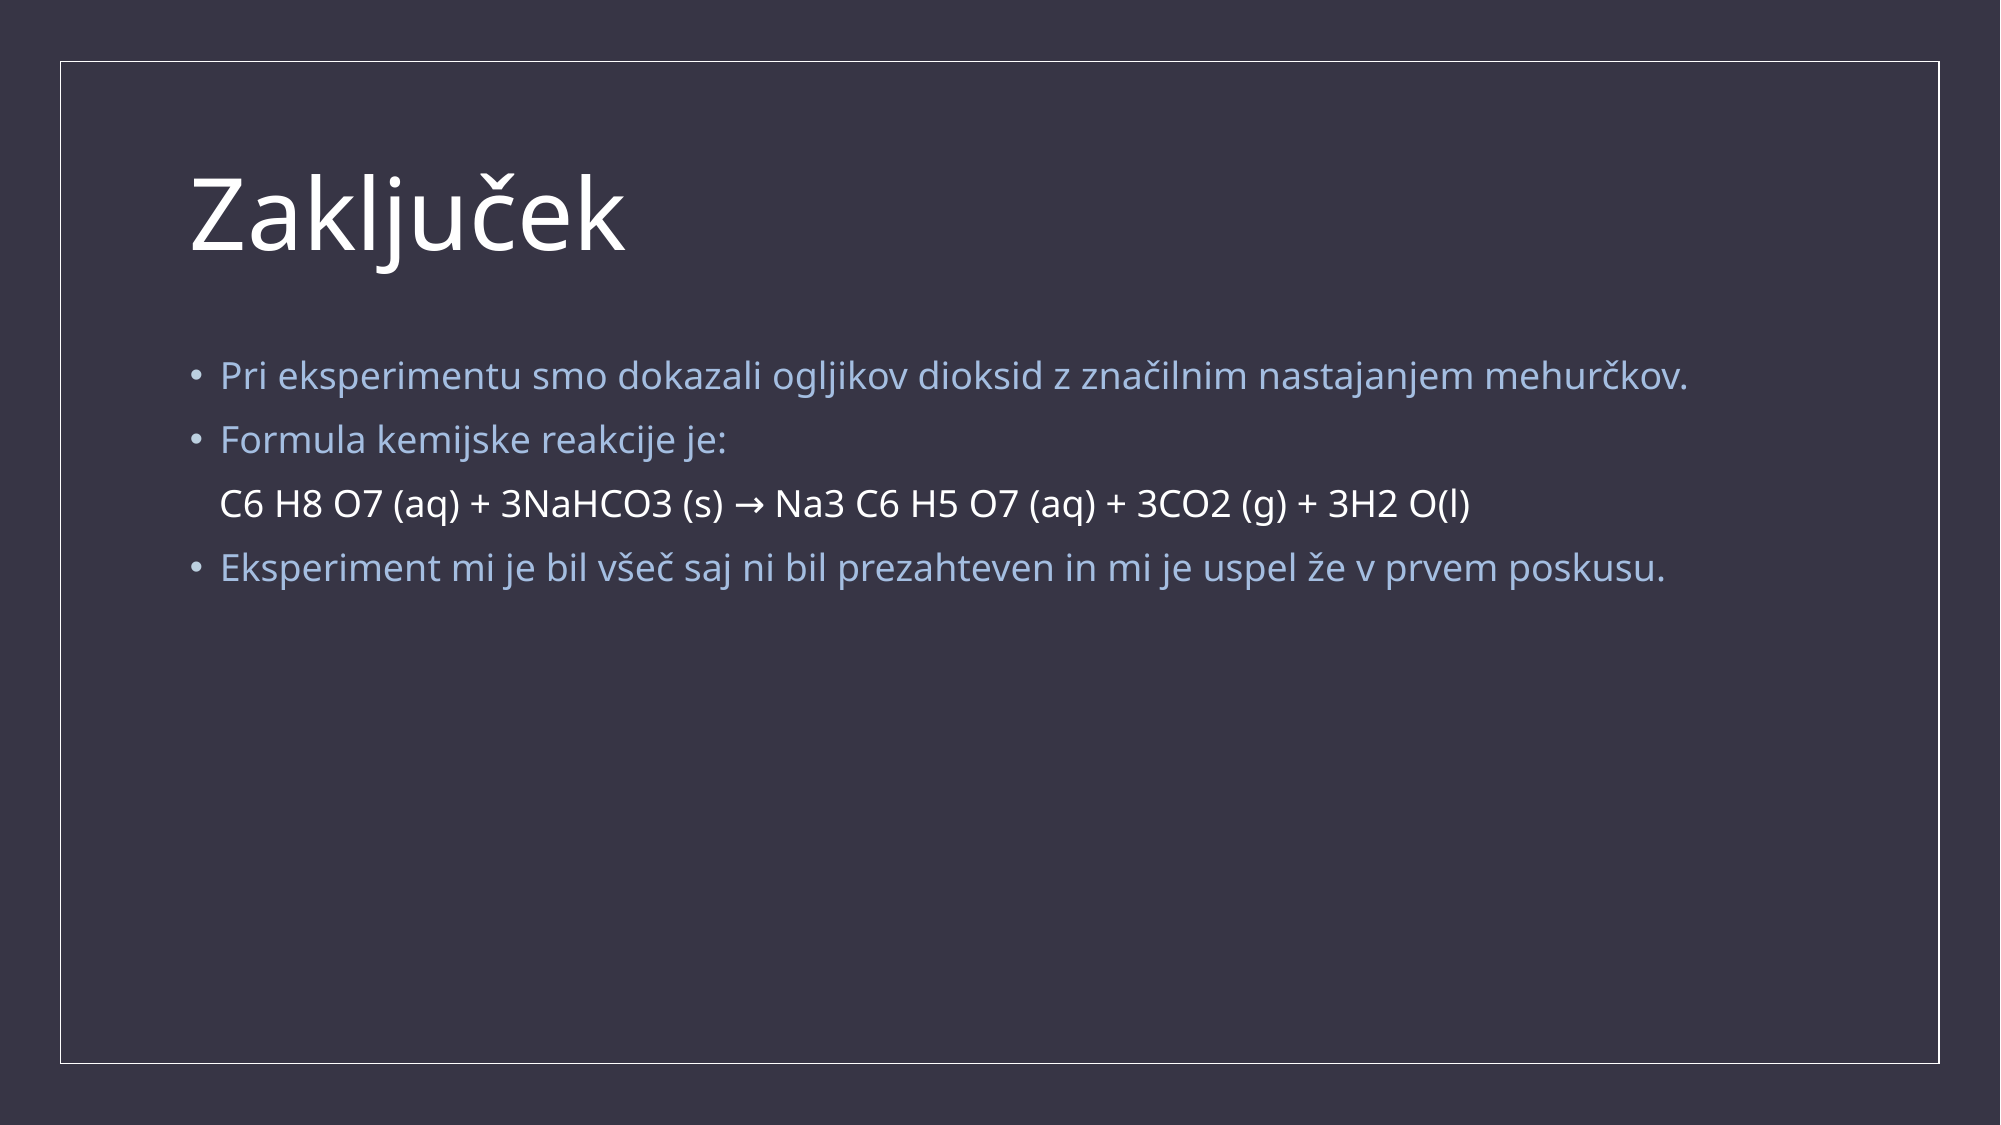

# Zaključek
Pri eksperimentu smo dokazali ogljikov dioksid z značilnim nastajanjem mehurčkov.
Formula kemijske reakcije je:
 C6 H8 O7 (aq) + 3NaHCO3 (s) → Na3 C6 H5 O7 (aq) + 3CO2 (g) + 3H2 O(l)
Eksperiment mi je bil všeč saj ni bil prezahteven in mi je uspel že v prvem poskusu.